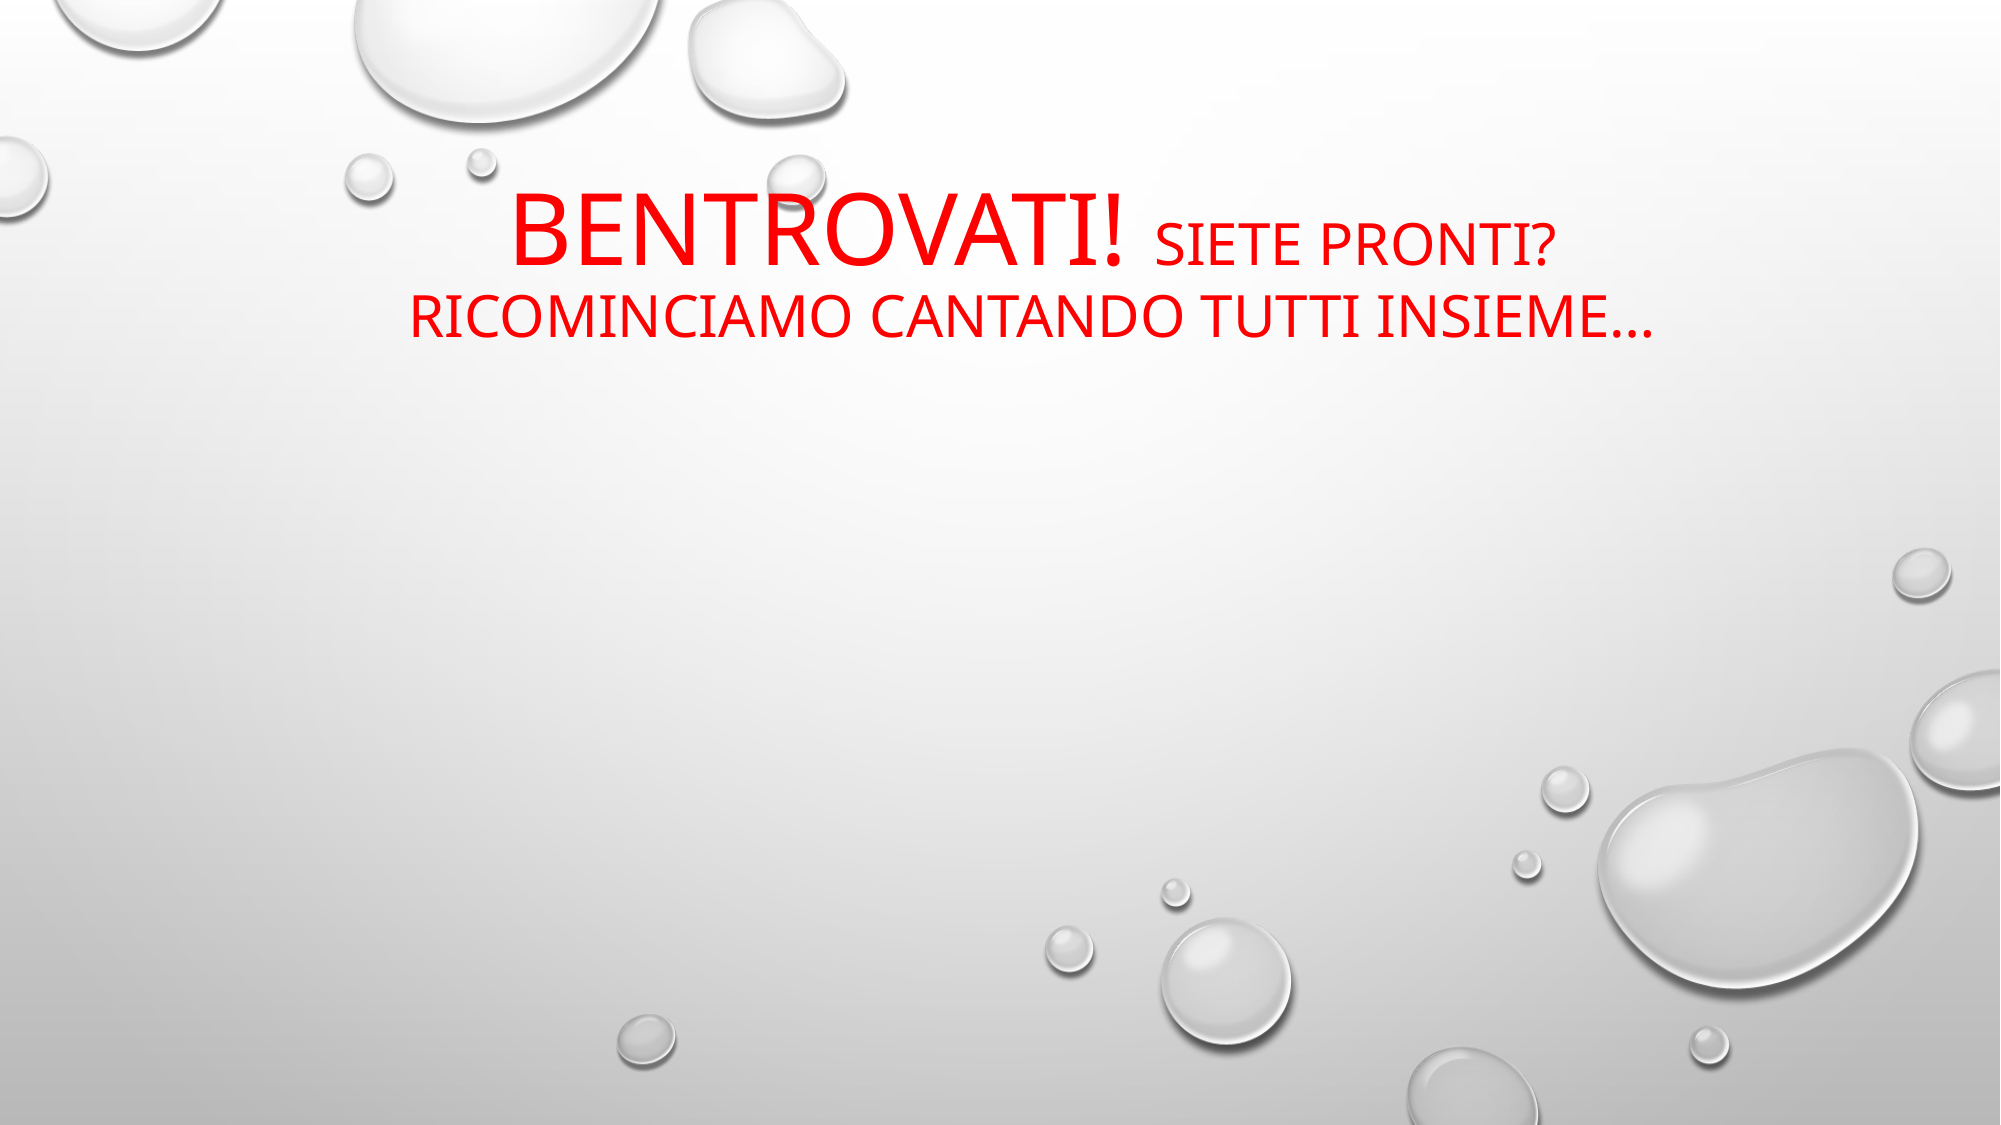

# Bentrovati! Siete pronti? Ricominciamo cantando tutti insieme…